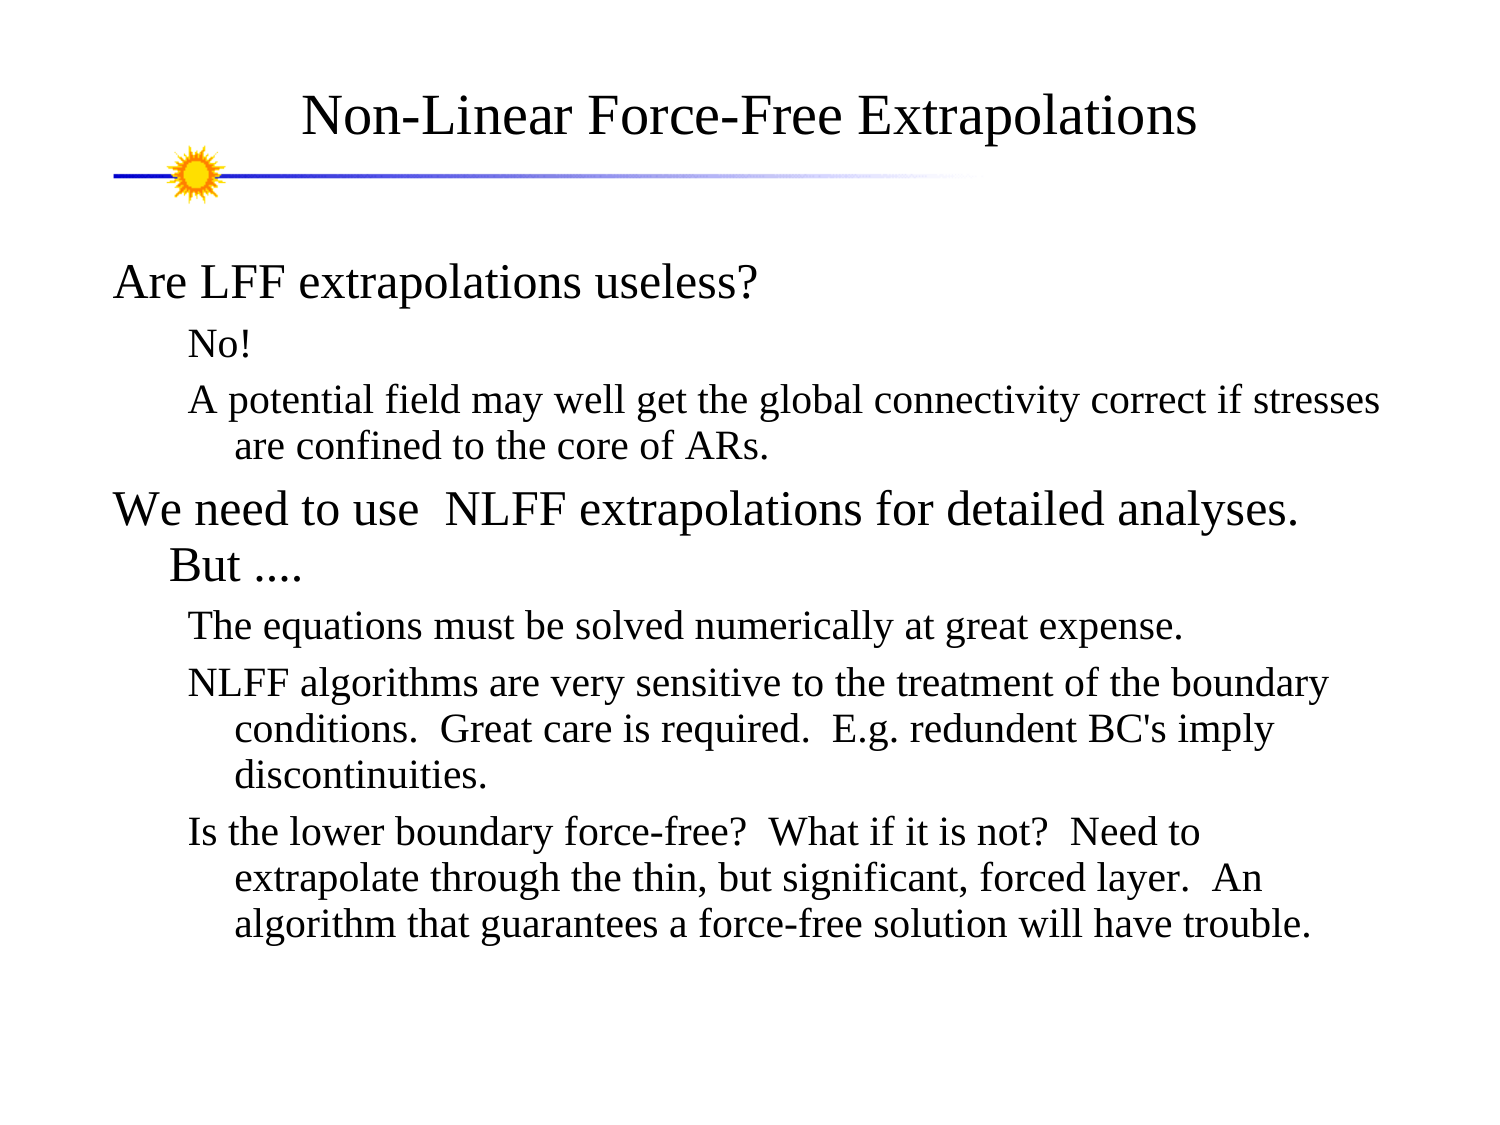

# Non-Linear Force-Free Extrapolations
Are LFF extrapolations useless?
No!
A potential field may well get the global connectivity correct if stresses are confined to the core of ARs.
We need to use NLFF extrapolations for detailed analyses. But ....
The equations must be solved numerically at great expense.
NLFF algorithms are very sensitive to the treatment of the boundary conditions. Great care is required. E.g. redundent BC's imply discontinuities.
Is the lower boundary force-free? What if it is not? Need to extrapolate through the thin, but significant, forced layer. An algorithm that guarantees a force-free solution will have trouble.